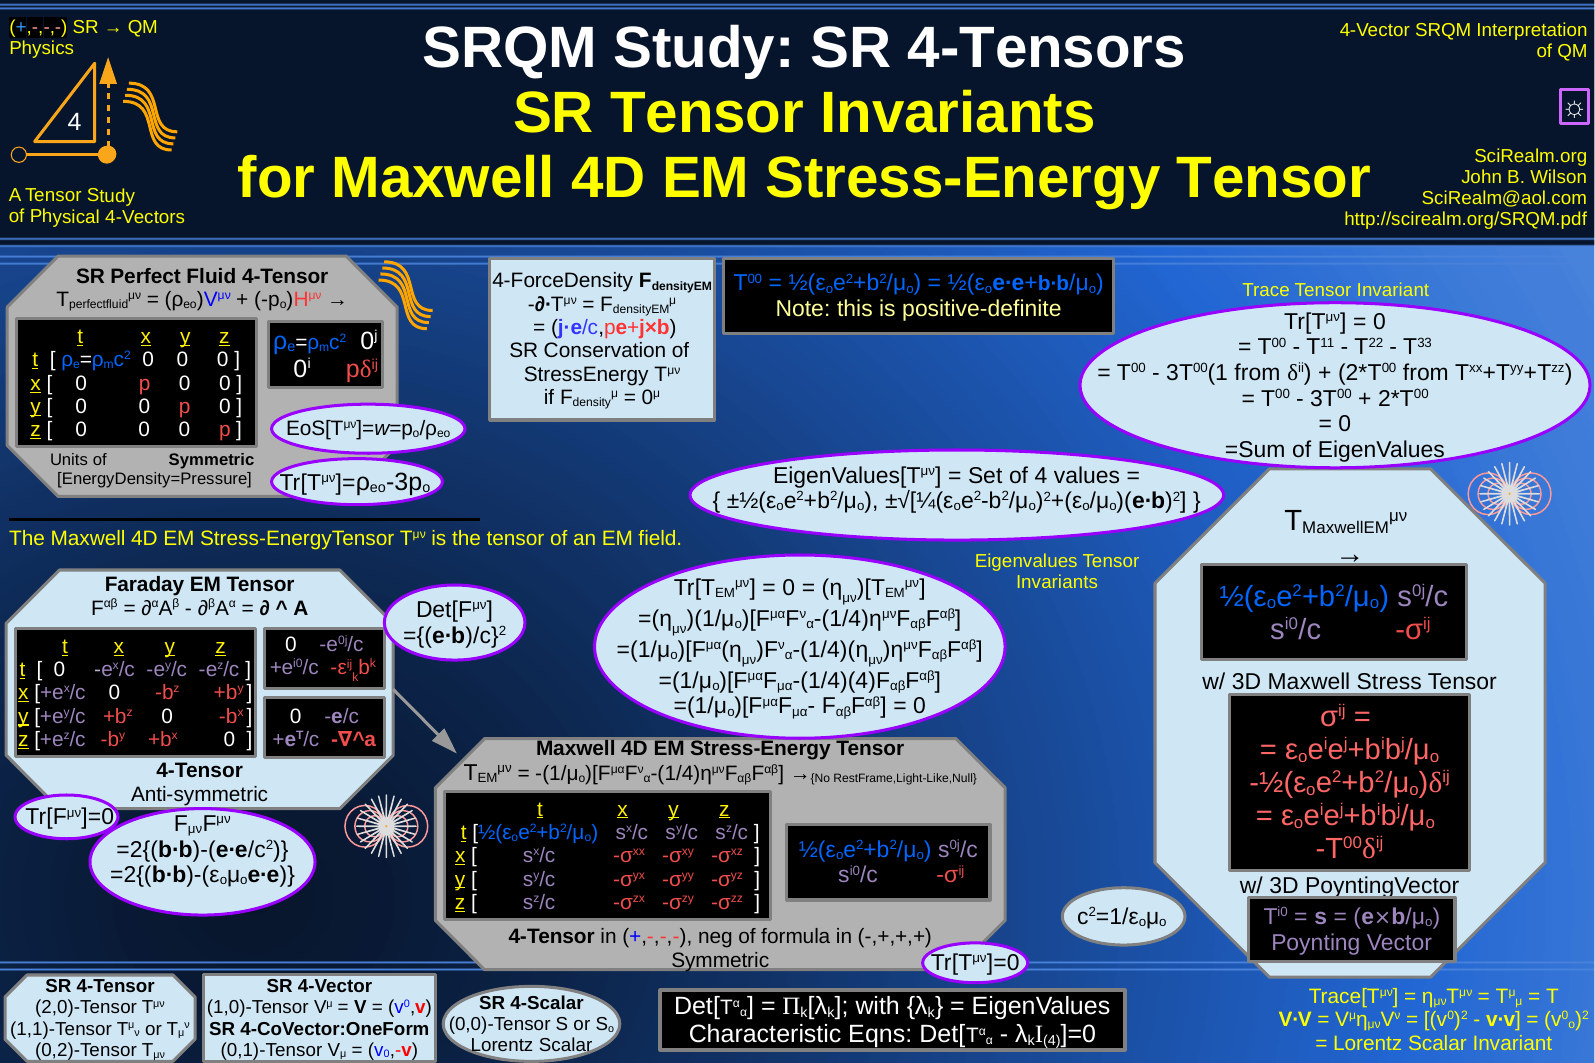

(+,-,-,-) SR → QM
Physics
A Tensor Study
of Physical 4-Vectors
4-Vector SRQM Interpretation
of QM
SciRealm.org
John B. Wilson
SciRealm@aol.com
http://scirealm.org/SRQM.pdf
# SRQM Study: SR 4-Tensors SR Tensor Invariants for Maxwell 4D EM Stress-Energy Tensor
4
☼
SR Perfect Fluid 4-Tensor
Tperfectfluidμν = (ρeo)Vμν + (-po)Hμν →
Units of Symmetric
[EnergyDensity=Pressure]
 t x y z
t [ ρe=ρmc2 0 0 0 ]
x [ 0 p 0 0 ]
y [ 0 0 p 0 ]
z [ 0 0 0 p ]
 ρe=ρmc2 0j
 0i pδij
4-ForceDensity FdensityEM
-∂∙Tμν = FdensityEMμ
 = (j·e/c,pe+j×b)
SR Conservation of
StressEnergy Tμν
if Fdensityμ = 0μ
T00 = ½(εoe2+b2/μo) = ½(εoe∙e+b∙b/μo)
Note: this is positive-definite
Trace Tensor Invariant
Tr[Tμν] = 0
= T00 - T11 - T22 - T33
= T00 - 3T00(1 from δii) + (2*T00 from Txx+Tyy+Tzz)
= T00 - 3T00 + 2*T00
= 0
=Sum of EigenValues
EoS[Tμν]=w=po/ρeo
EigenValues[Tμν] = Set of 4 values =
{ ±½(εoe2+b2/μo), ±√[¼(εoe2-b2/μo)2+(εo/μo)(e∙b)2] }
Tr[Tμν]=ρeo-3po
TMaxwellEMμν
→
w/ 3D Maxwell Stress Tensor
w/ 3D PoyntingVector
The Maxwell 4D EM Stress-EnergyTensor Tμν is the tensor of an EM field.
Eigenvalues Tensor Invariants
Tr[TEMμν] = 0 = (ημν)[TEMμν]
=(ημν)(1/μo)[FμαFνα-(1/4)ημνFαβFαβ]
=(1/μo)[Fμα(ημν)Fνα-(1/4)(ημν)ημνFαβFαβ]
=(1/μo)[FμαFμα-(1/4)(4)FαβFαβ]
=(1/μo)[FμαFμα- FαβFαβ] = 0
 ½(εoe2+b2/μo) s0j/c
 si0/c -σij
Faraday EM Tensor
Fαβ = ∂αAβ - ∂βAα = ∂ ^ A
4-Tensor
Anti-symmetric
 t x y z
t [ 0 -ex/c -ey/c -ez/c ]
x [+ex/c 0 -bz +by ]
y [+ey/c +bz 0 -bx ]
z [+ez/c -by +bx 0 ]
 0 -e0j/c
+ei0/c -εijkbk
 0 -e/c
+eT/c -∇^a
Det[Fμν]
={(e∙b)/c}2
σij =
= εoeiej+bibj/μo
-½(εoe2+b2/μo)δij
= εoeiej+bibj/μo
-T00δij
Equation of State
EoS[Tμν]=w=po /ρeo
Maxwell 4D EM Stress-Energy Tensor
TEMμν = -(1/μo)[FμαFνα-(1/4)ημνFαβFαβ] →{No RestFrame,Light-Like,Null}
4-Tensor in (+,-,-,-), neg of formula in (-,+,+,+)
Symmetric
 t x y z
 t [½(εoe2+b2/μo) sx/c sy/c sz/c ]
x [ sx/c -σxx -σxy -σxz ]
y [ sy/c -σyx -σyy -σyz ]
z [ sz/c -σzx -σzy -σzz ]
 ½(εoe2+b2/μo) s0j/c
 si0/c -σij
 Tr[Fμν]=0
FμνFμν
=2{(b∙b)-(e∙e/c2)}
=2{(b∙b)-(εoμoe∙e)}
Equation of State
Tensor Invariant
c2=1/εoμo
Ti0 = s = (e⨯b/μo)
Poynting Vector
Tr[Tμν]=0
SR 4-Tensor
(2,0)-Tensor Tμν
(1,1)-Tensor Tμν or Tμν
(0,2)-Tensor Tμν
SR 4-Vector
(1,0)-Tensor Vμ = V = (v0,v)
SR 4-CoVector:OneForm
(0,1)-Tensor Vμ = (v0,-v)
Trace[Tμν] = ημνTμν = Tμμ = T
V∙V = VμημνVν = [(v0)2 - v∙v] = (v0o)2
= Lorentz Scalar Invariant
SR 4-Scalar
(0,0)-Tensor S or So
Lorentz Scalar
Det[Tαα] = Πk[λk]; with {λk} = EigenValues
Characteristic Eqns: Det[Tαα - λkI(4)]=0